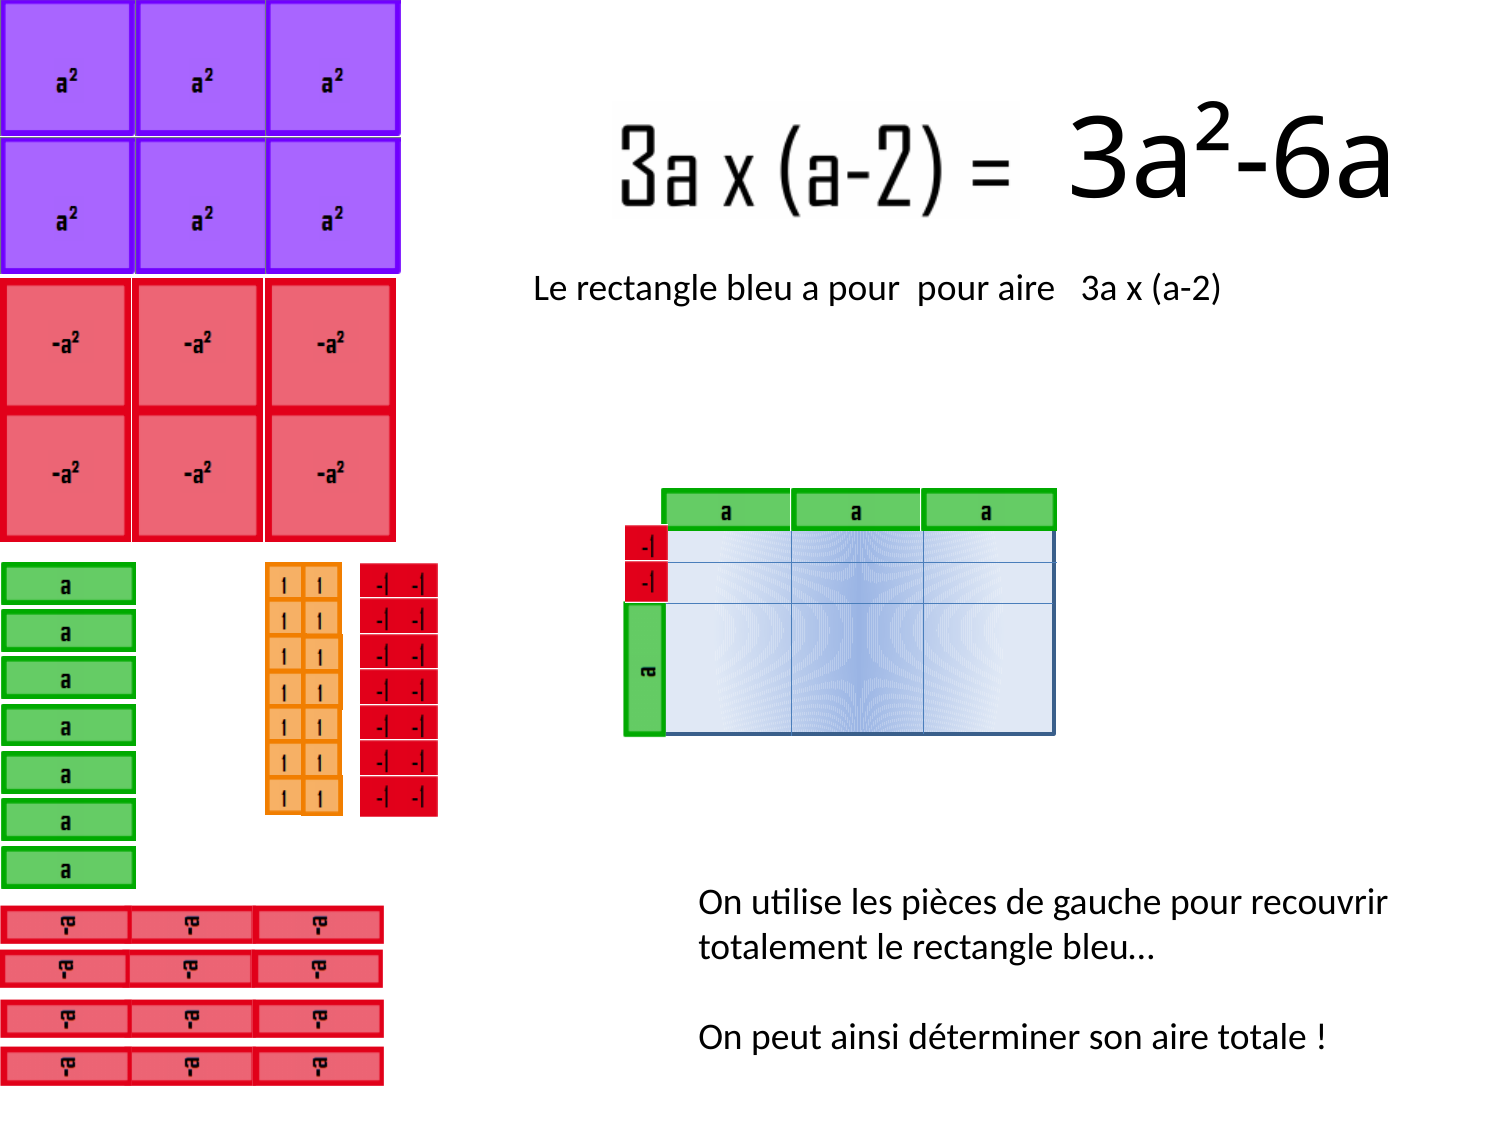

3a²-6a
Le rectangle bleu a pour pour aire 3a x (a-2)
On utilise les pièces de gauche pour recouvrir
totalement le rectangle bleu…
On peut ainsi déterminer son aire totale !